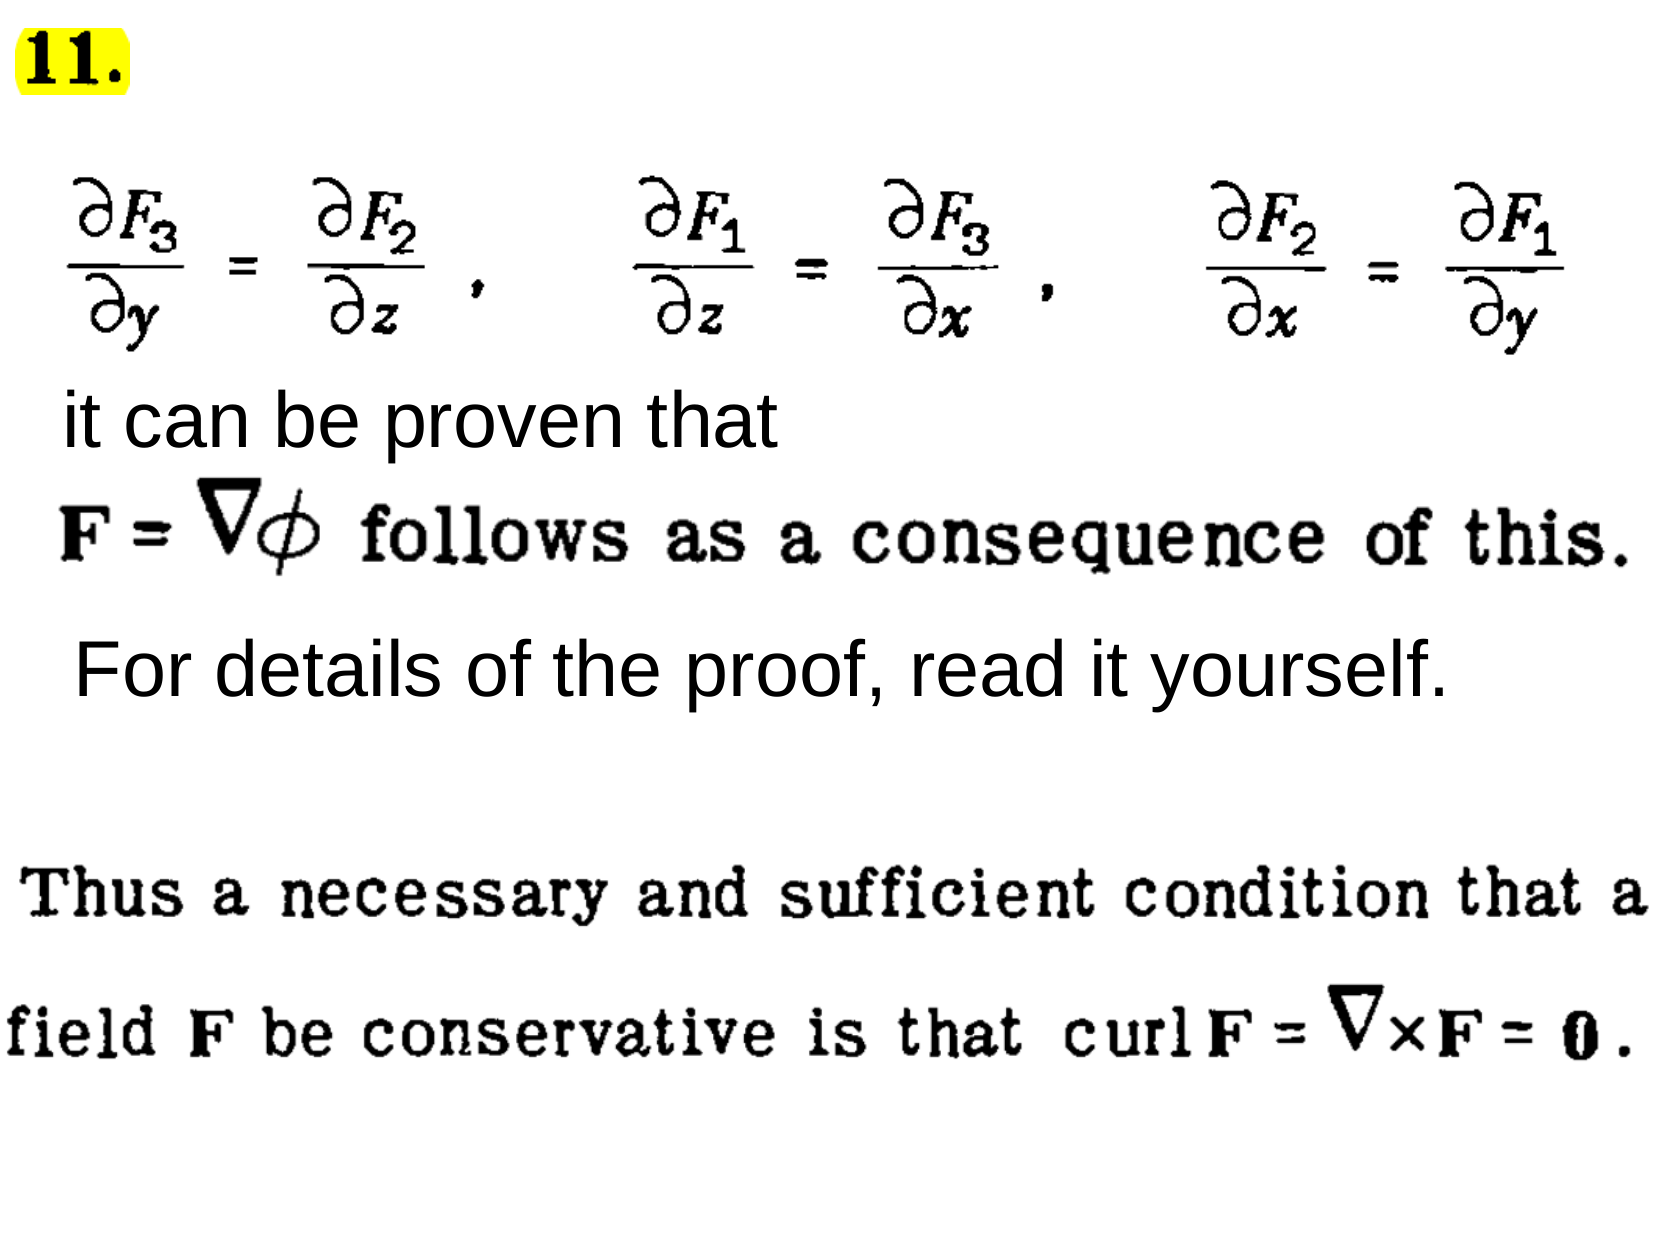

it can be proven that
For details of the proof, read it yourself.